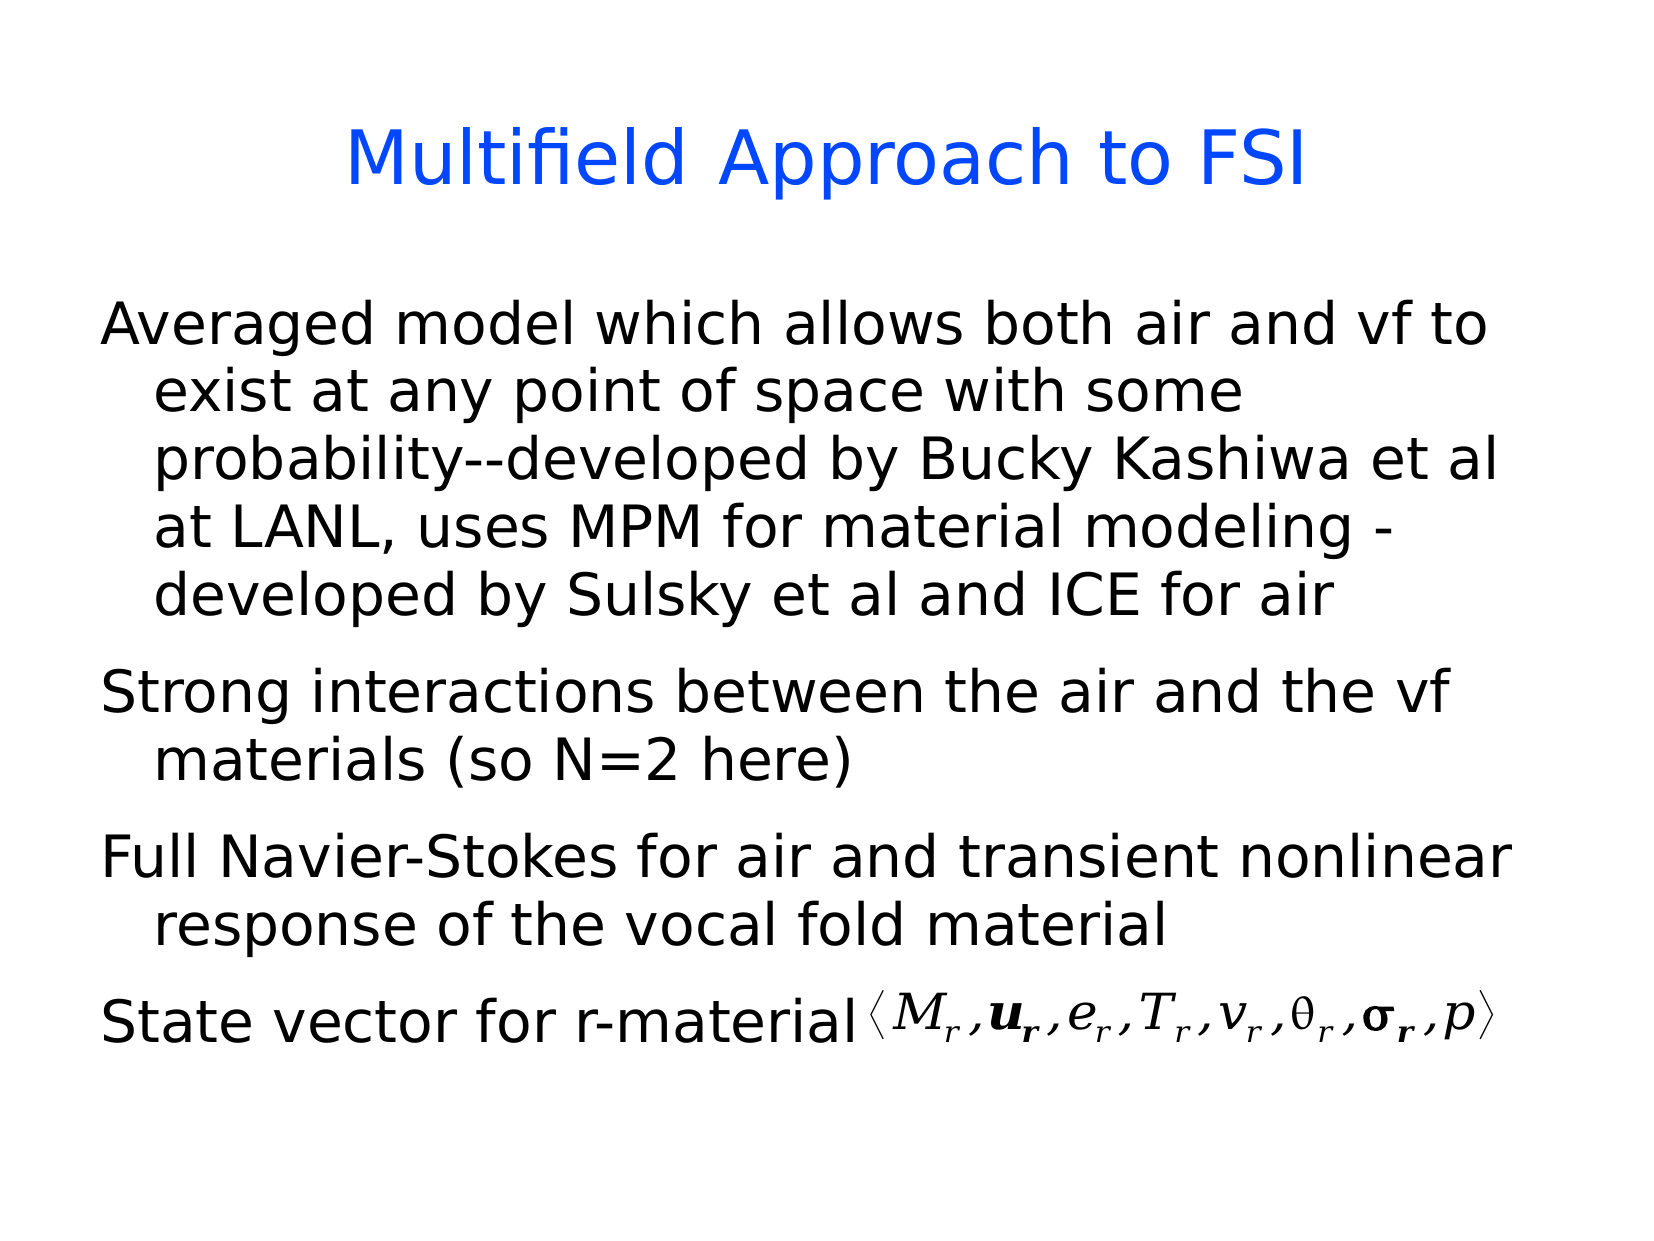

# Multifield Approach to FSI
Averaged model which allows both air and vf to exist at any point of space with some probability--developed by Bucky Kashiwa et al at LANL, uses MPM for material modeling -developed by Sulsky et al and ICE for air
Strong interactions between the air and the vf materials (so N=2 here)
Full Navier-Stokes for air and transient nonlinear response of the vocal fold material
State vector for r-material